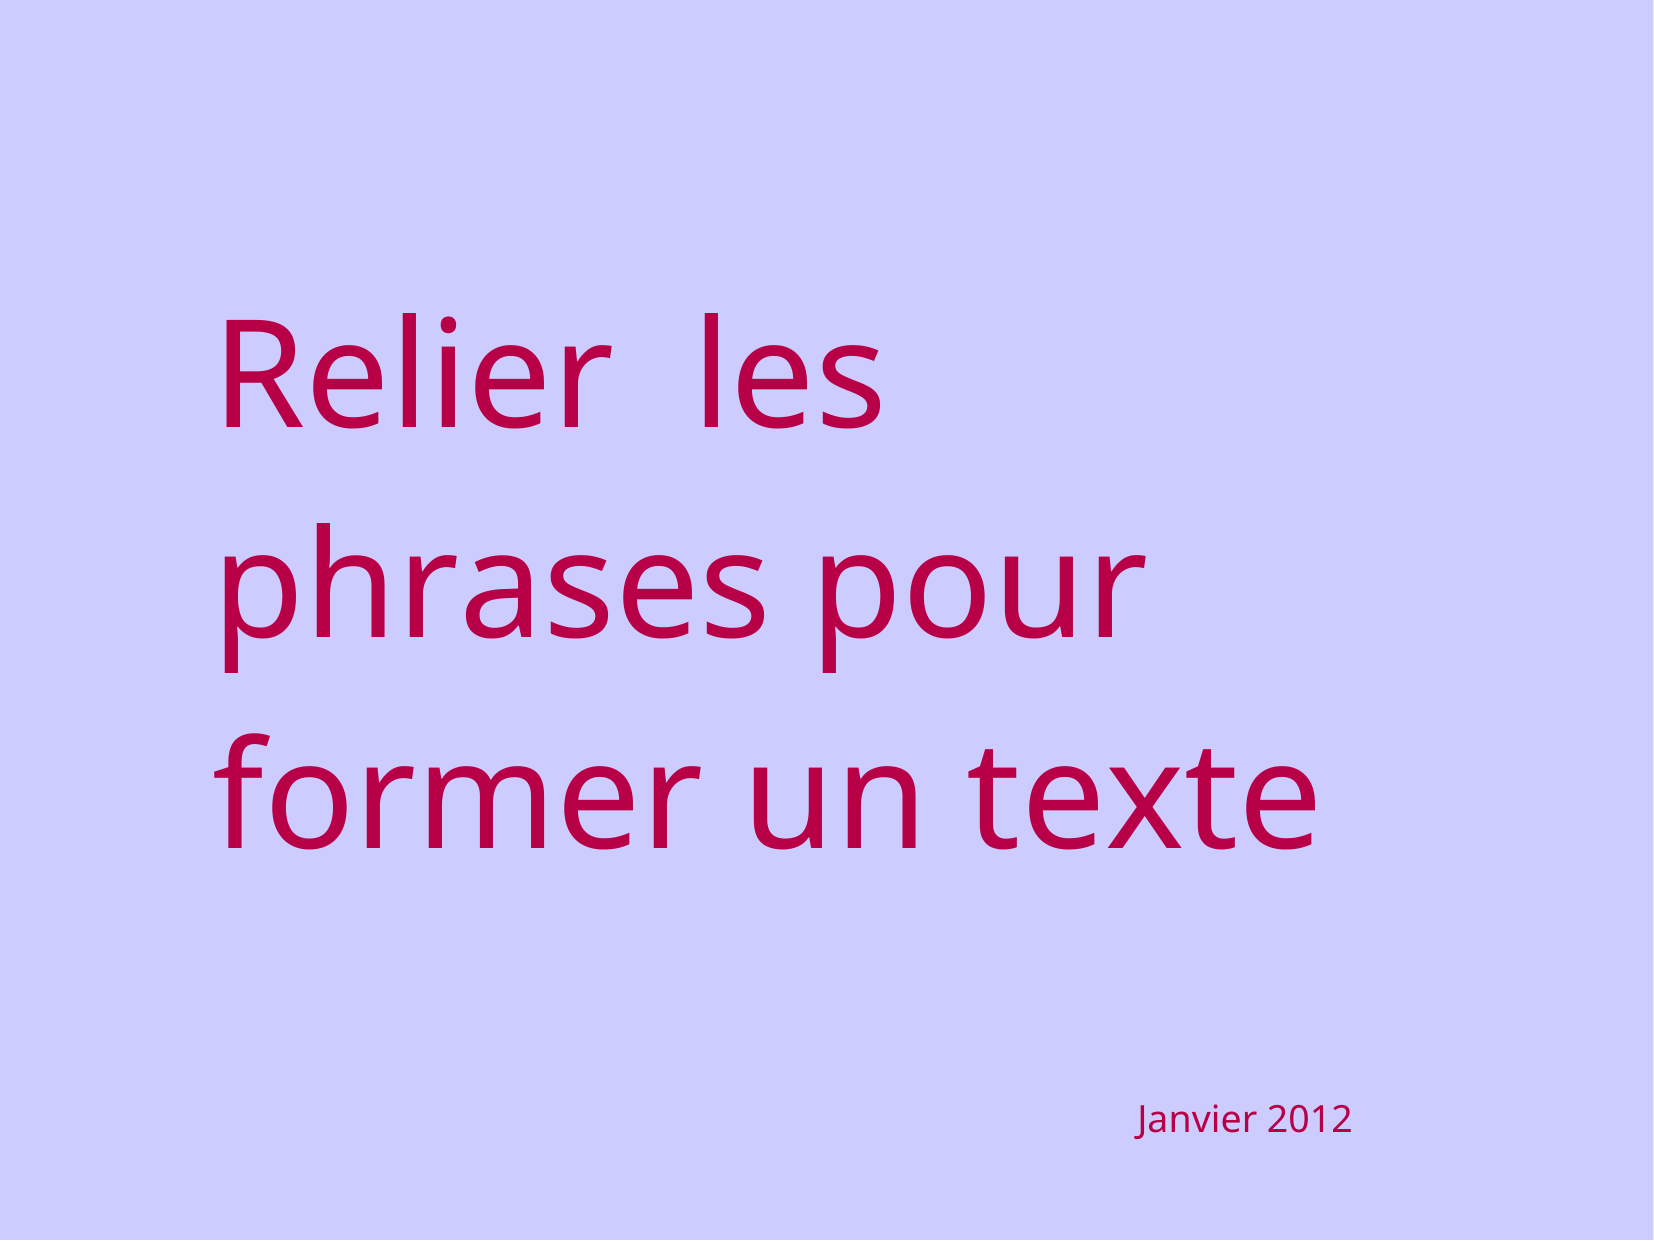

Relier les phrases pour former un texte
Janvier 2012